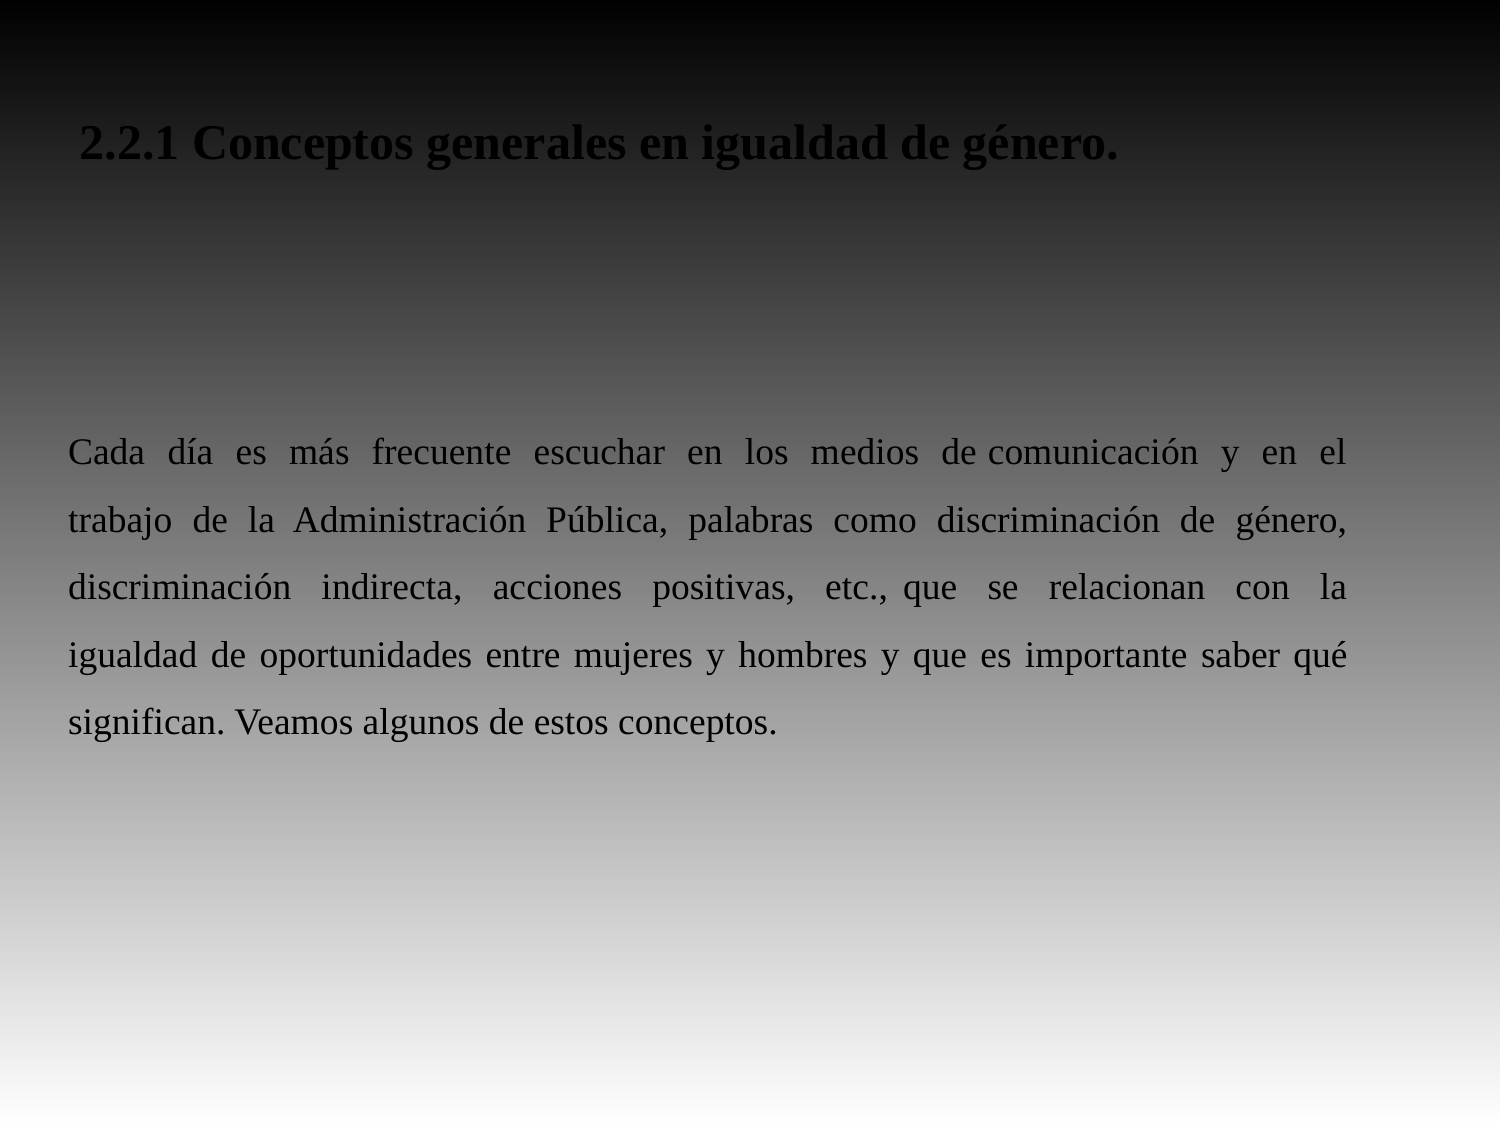

# 2.2.1 Conceptos generales en igualdad de género.
Cada día es más frecuente escuchar en los medios de comunicación y en el trabajo de la Administración Pública, palabras como discriminación de género, discriminación indirecta, acciones positivas, etc., que se relacionan con la igualdad de oportunidades entre mujeres y hombres y que es importante saber qué significan. Veamos algunos de estos conceptos.